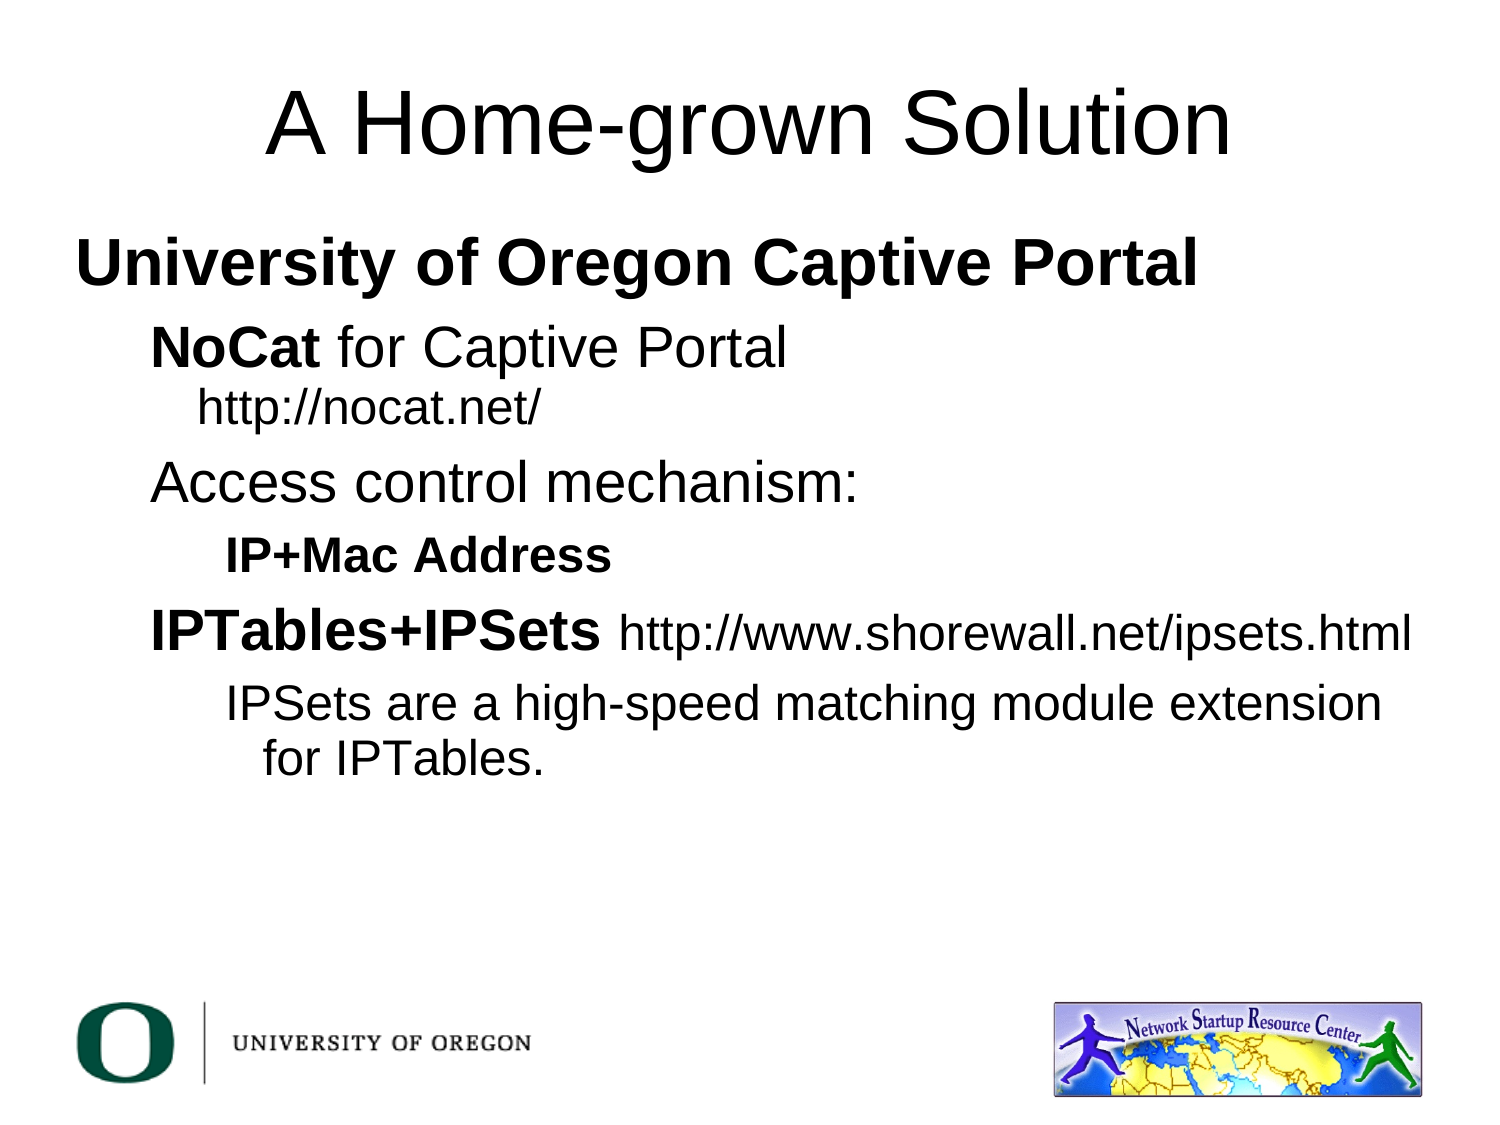

# A Home-grown Solution
University of Oregon Captive Portal
NoCat for Captive Portal
http://nocat.net/
Access control mechanism:
IP+Mac Address
IPTables+IPSets http://www.shorewall.net/ipsets.html
IPSets are a high-speed matching module extension for IPTables.